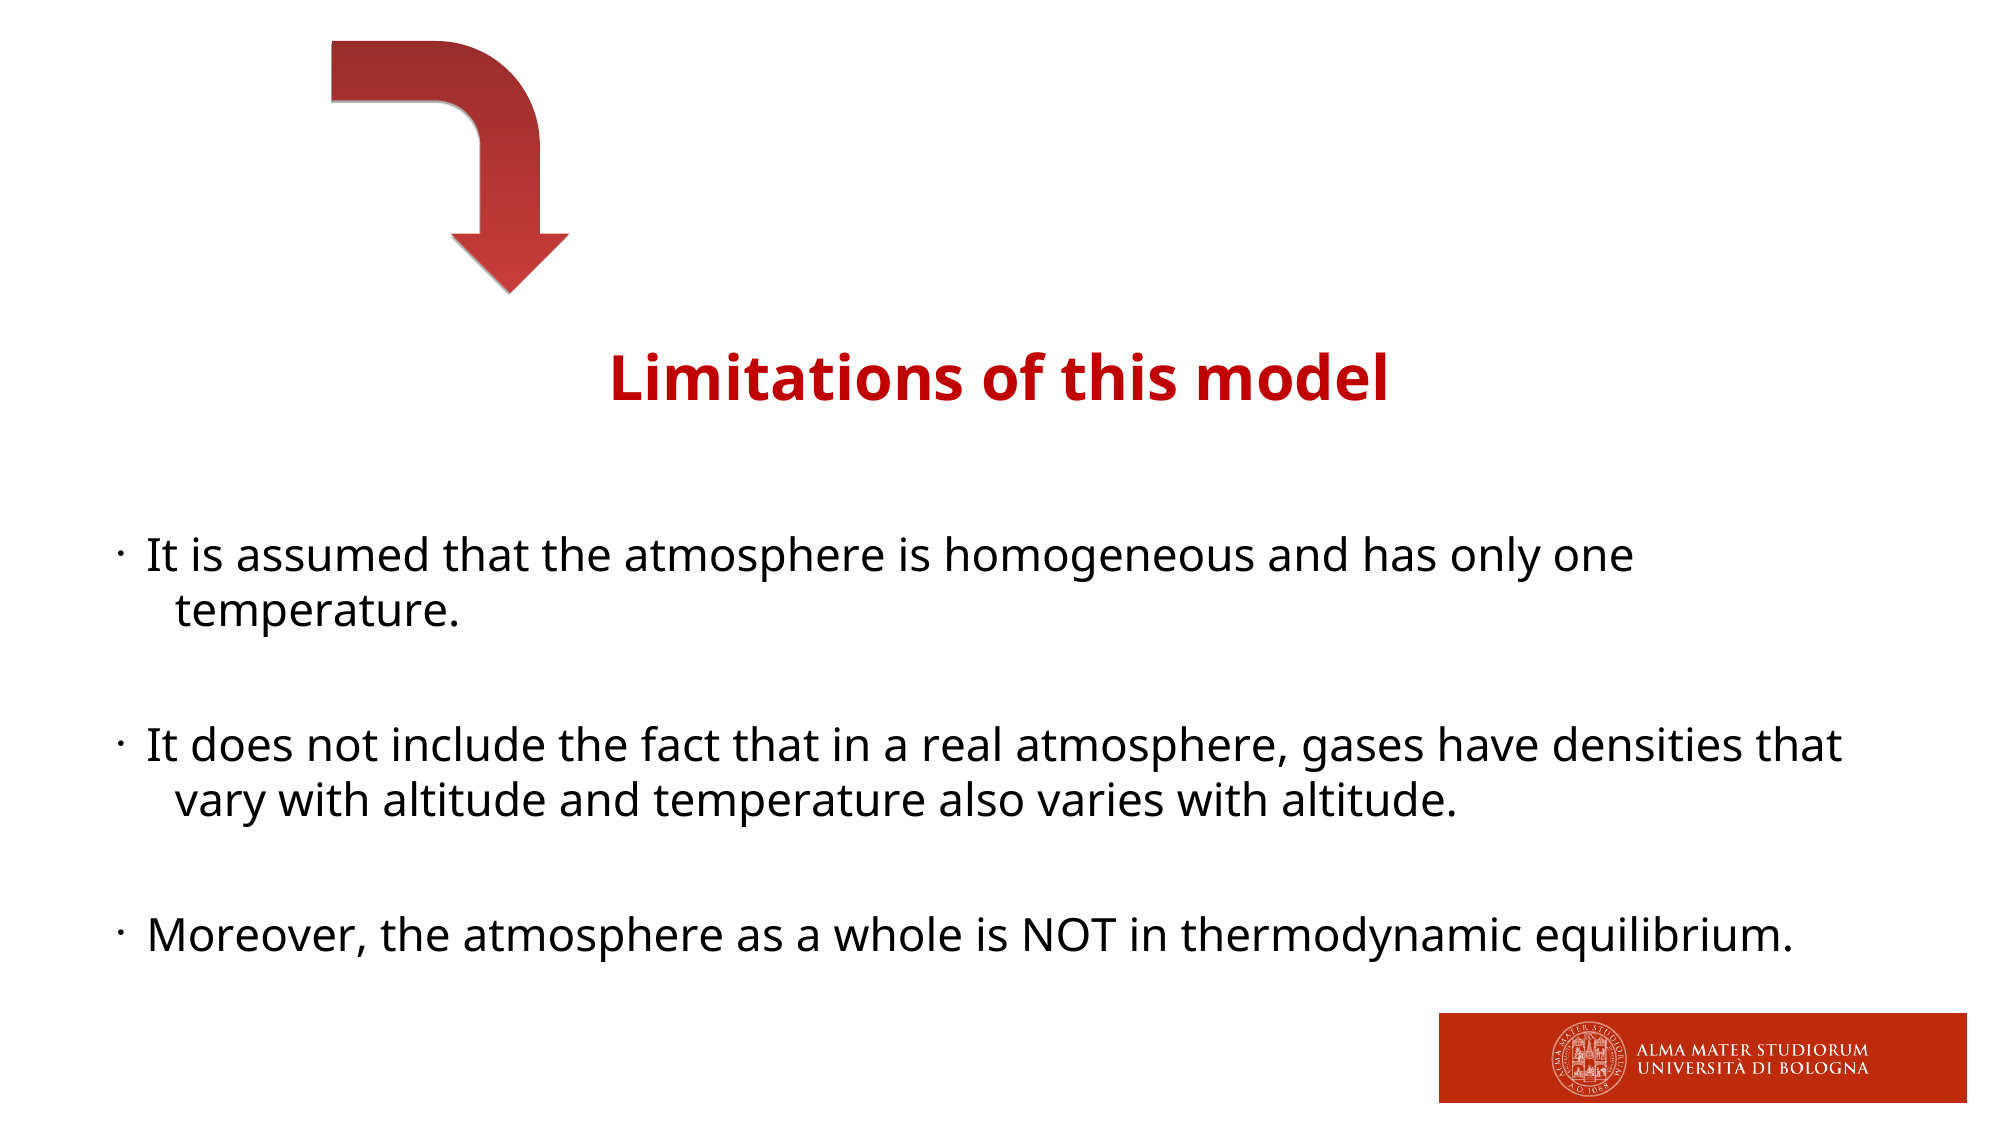

Limitations of this model
It is assumed that the atmosphere is homogeneous and has only one temperature.
It does not include the fact that in a real atmosphere, gases have densities that vary with altitude and temperature also varies with altitude.
Moreover, the atmosphere as a whole is NOT in thermodynamic equilibrium.